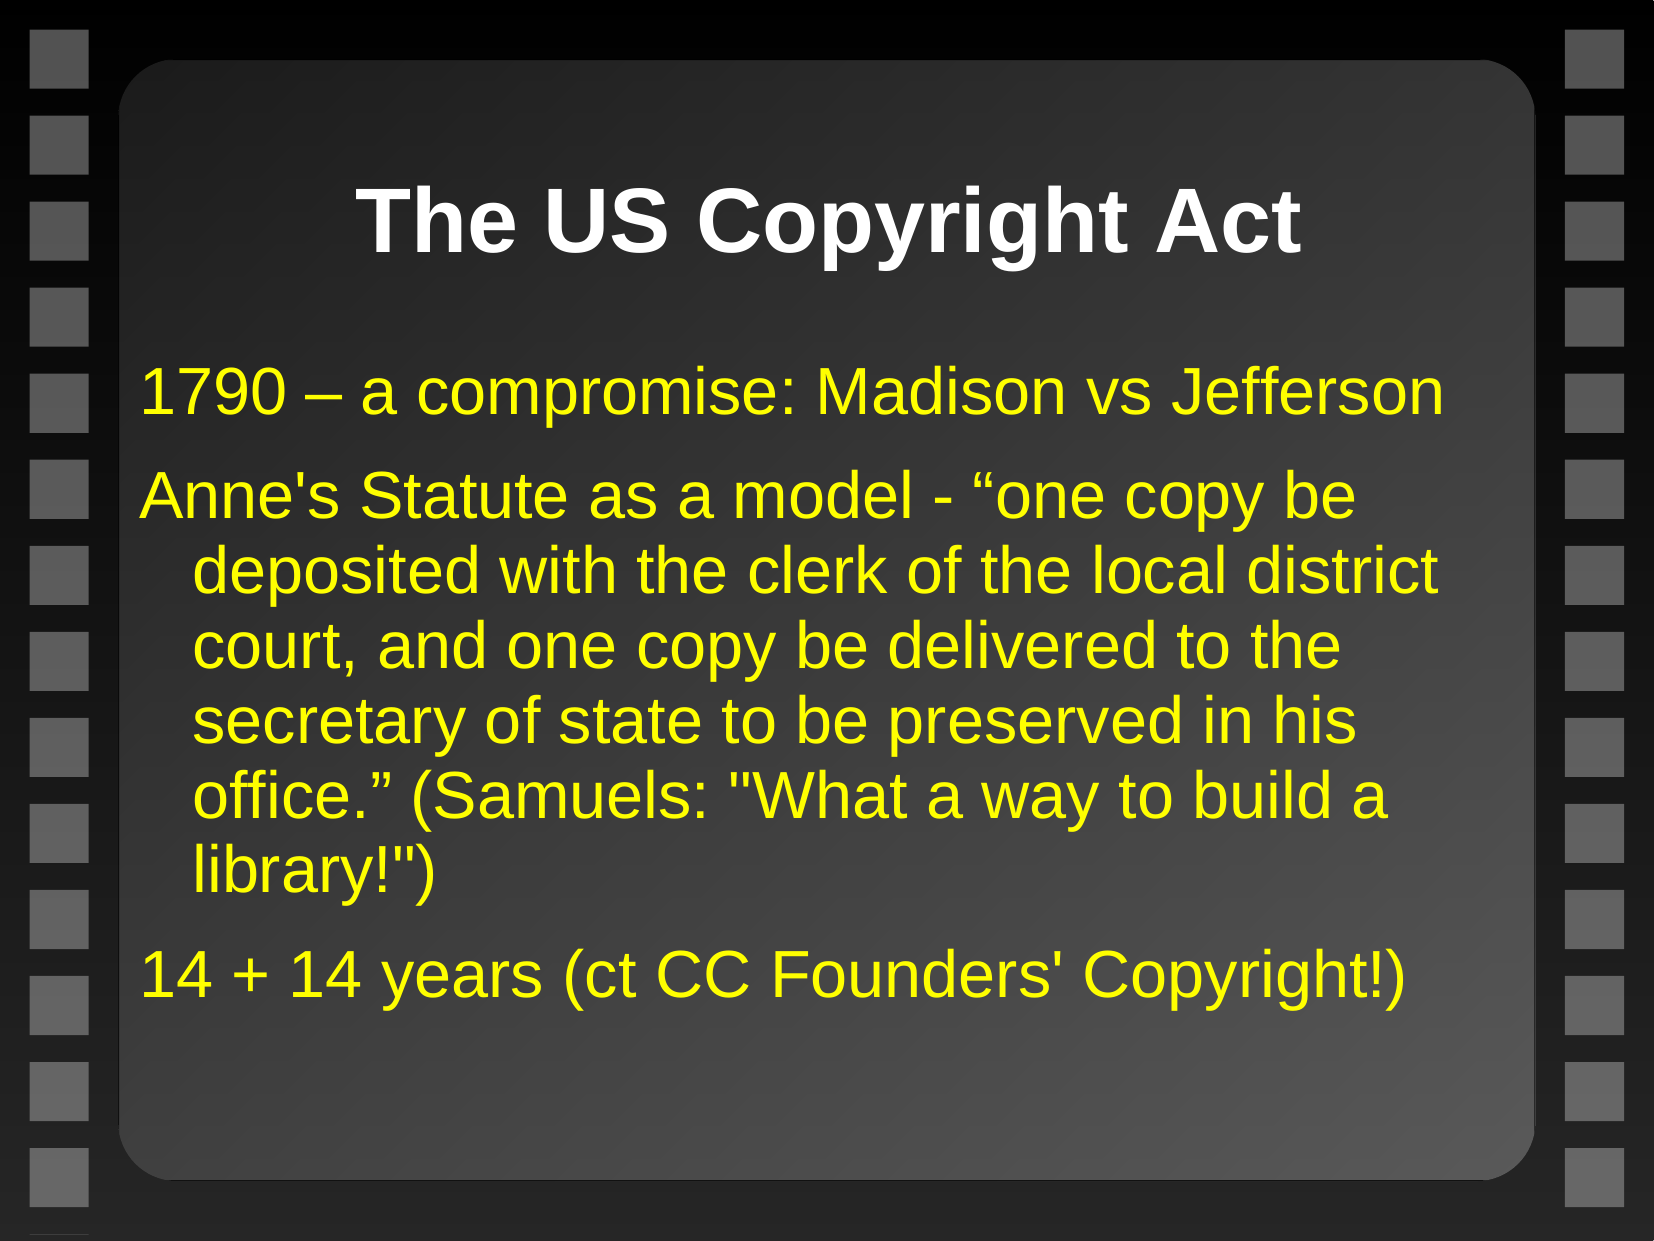

# The US Copyright Act
1790 – a compromise: Madison vs Jefferson
Anne's Statute as a model - “one copy be deposited with the clerk of the local district court, and one copy be delivered to the secretary of state to be preserved in his office.” (Samuels: "What a way to build a library!")
14 + 14 years (ct CC Founders' Copyright!)